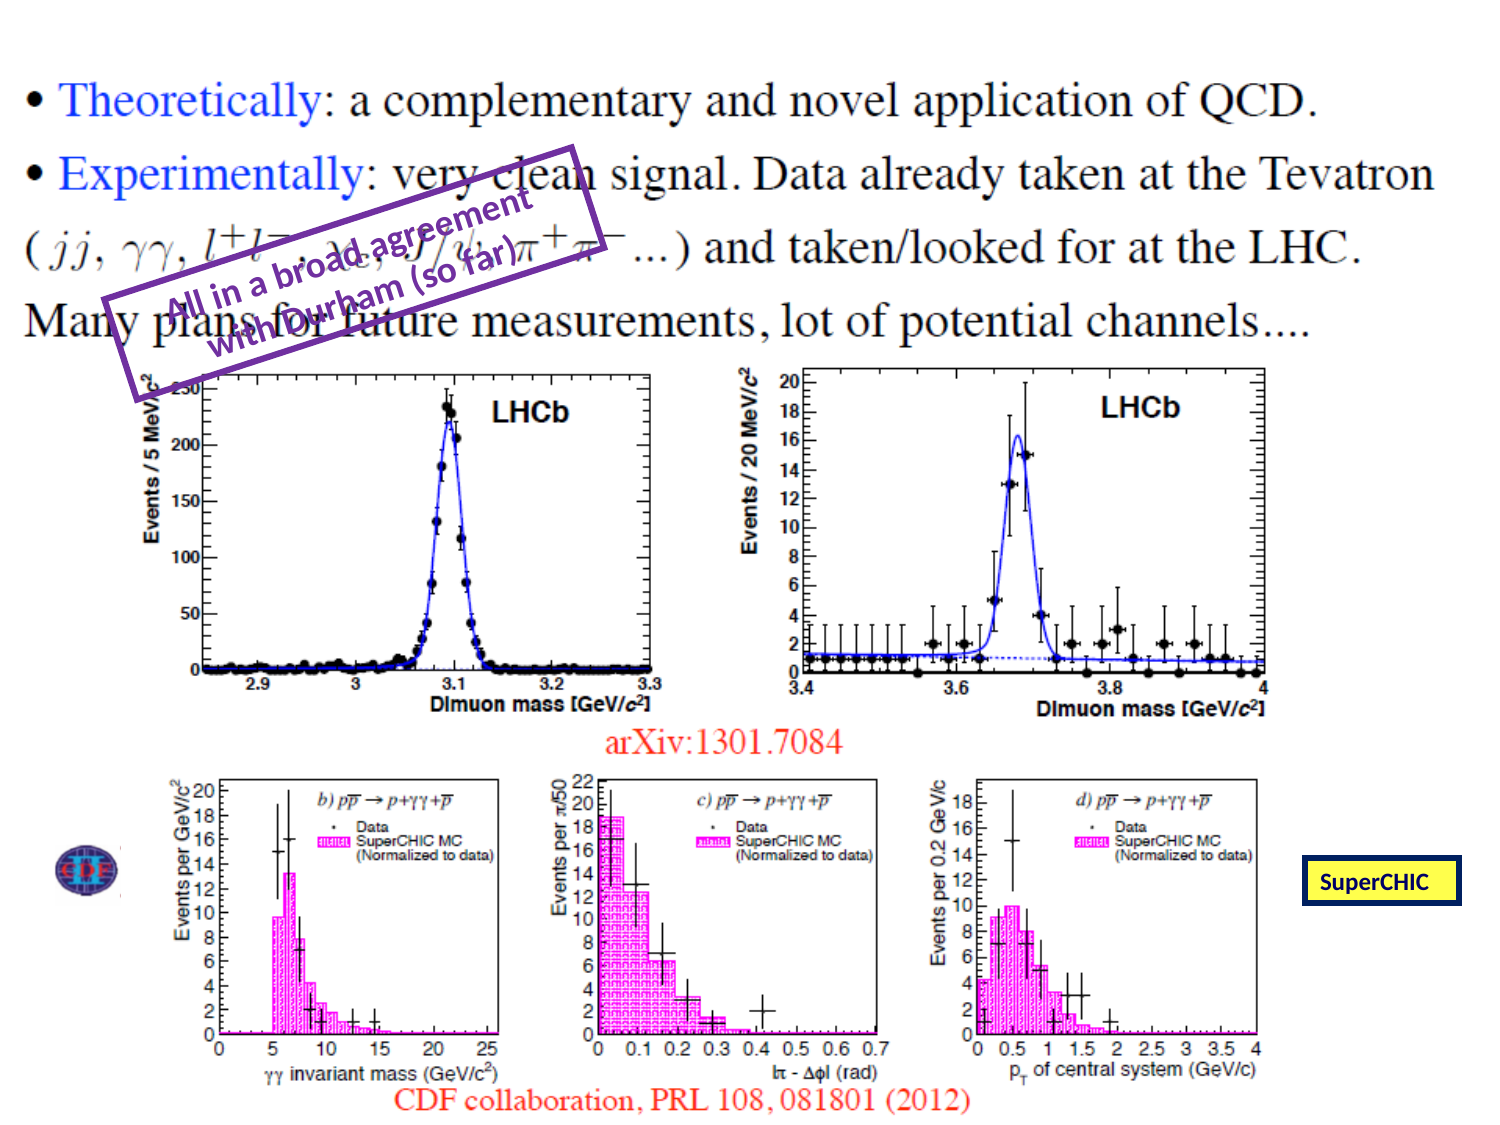

All in a broad agreement
with Durham (so far)
SuperCHIC